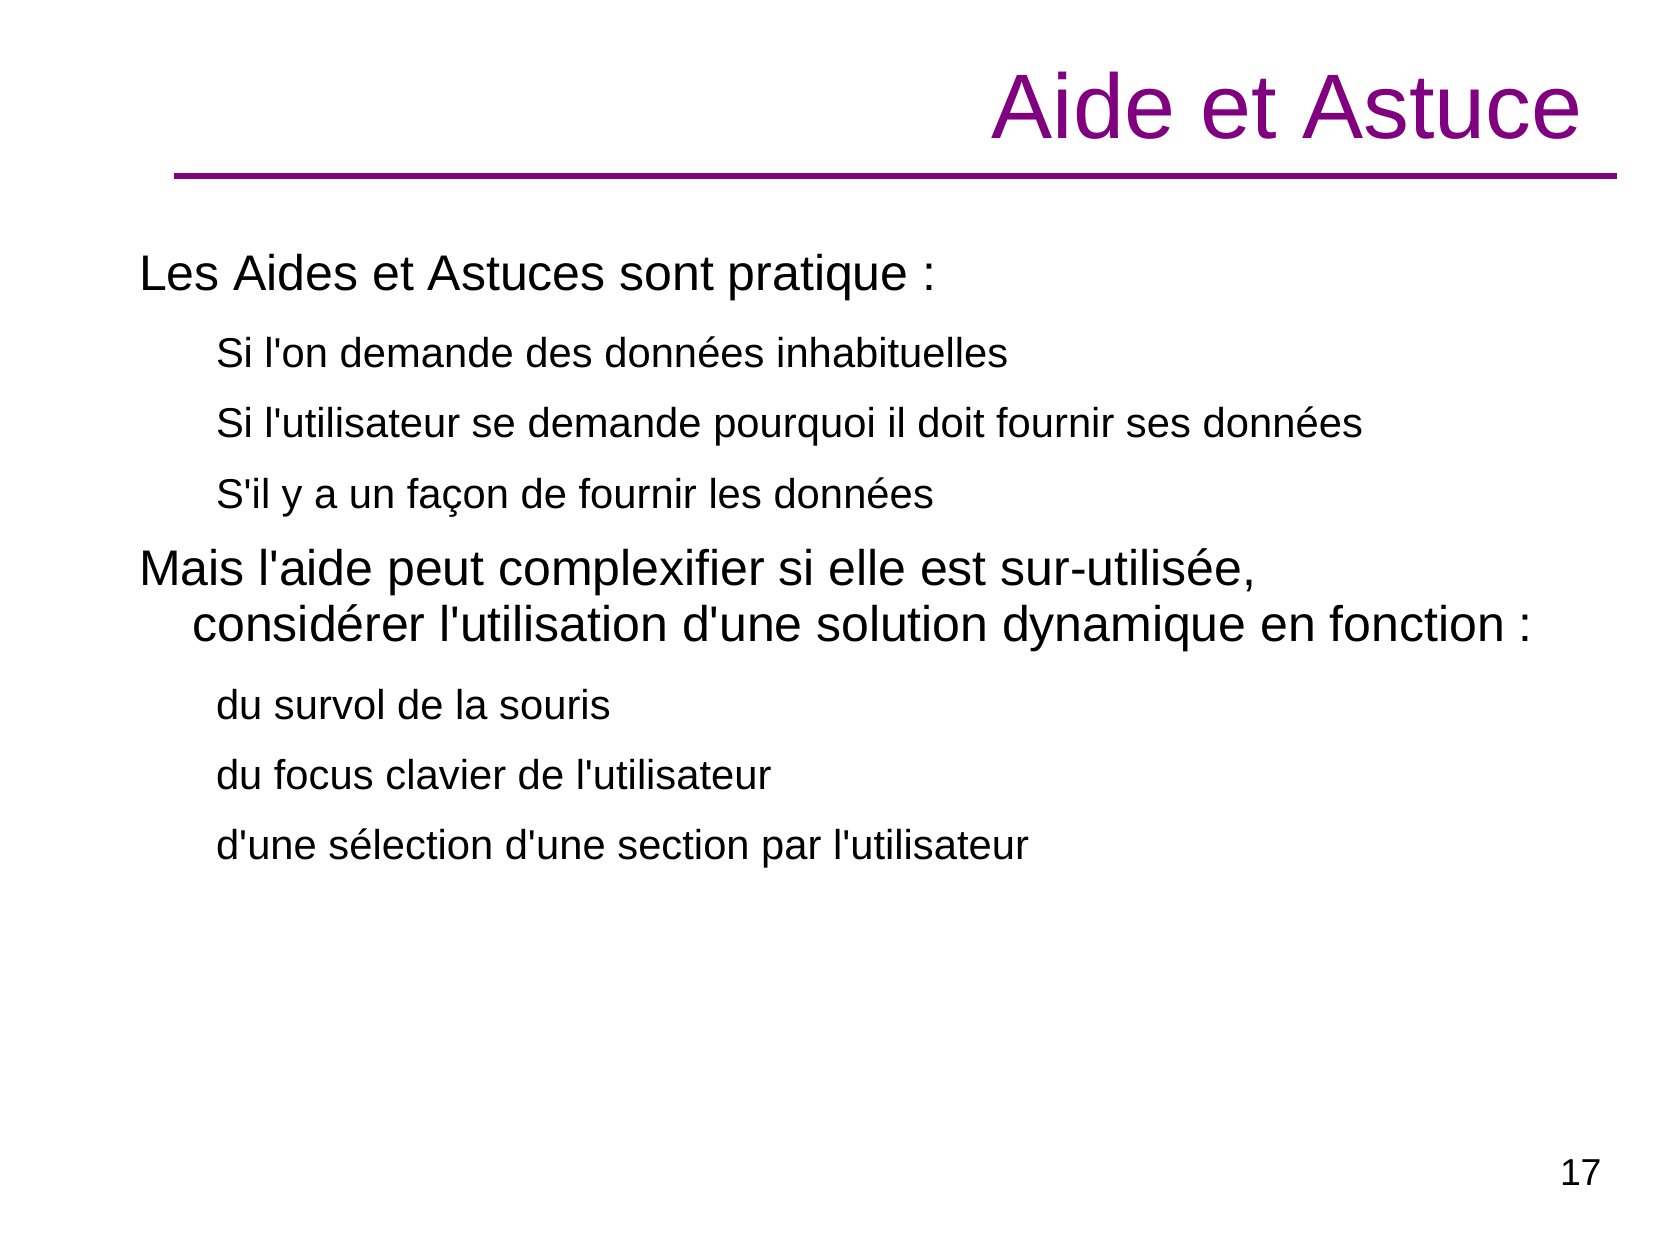

# Aide et Astuce
Les Aides et Astuces sont pratique :
Si l'on demande des données inhabituelles
Si l'utilisateur se demande pourquoi il doit fournir ses données
S'il y a un façon de fournir les données
Mais l'aide peut complexifier si elle est sur-utilisée,
considérer l'utilisation d'une solution dynamique en fonction :
du survol de la souris
du focus clavier de l'utilisateur
d'une sélection d'une section par l'utilisateur